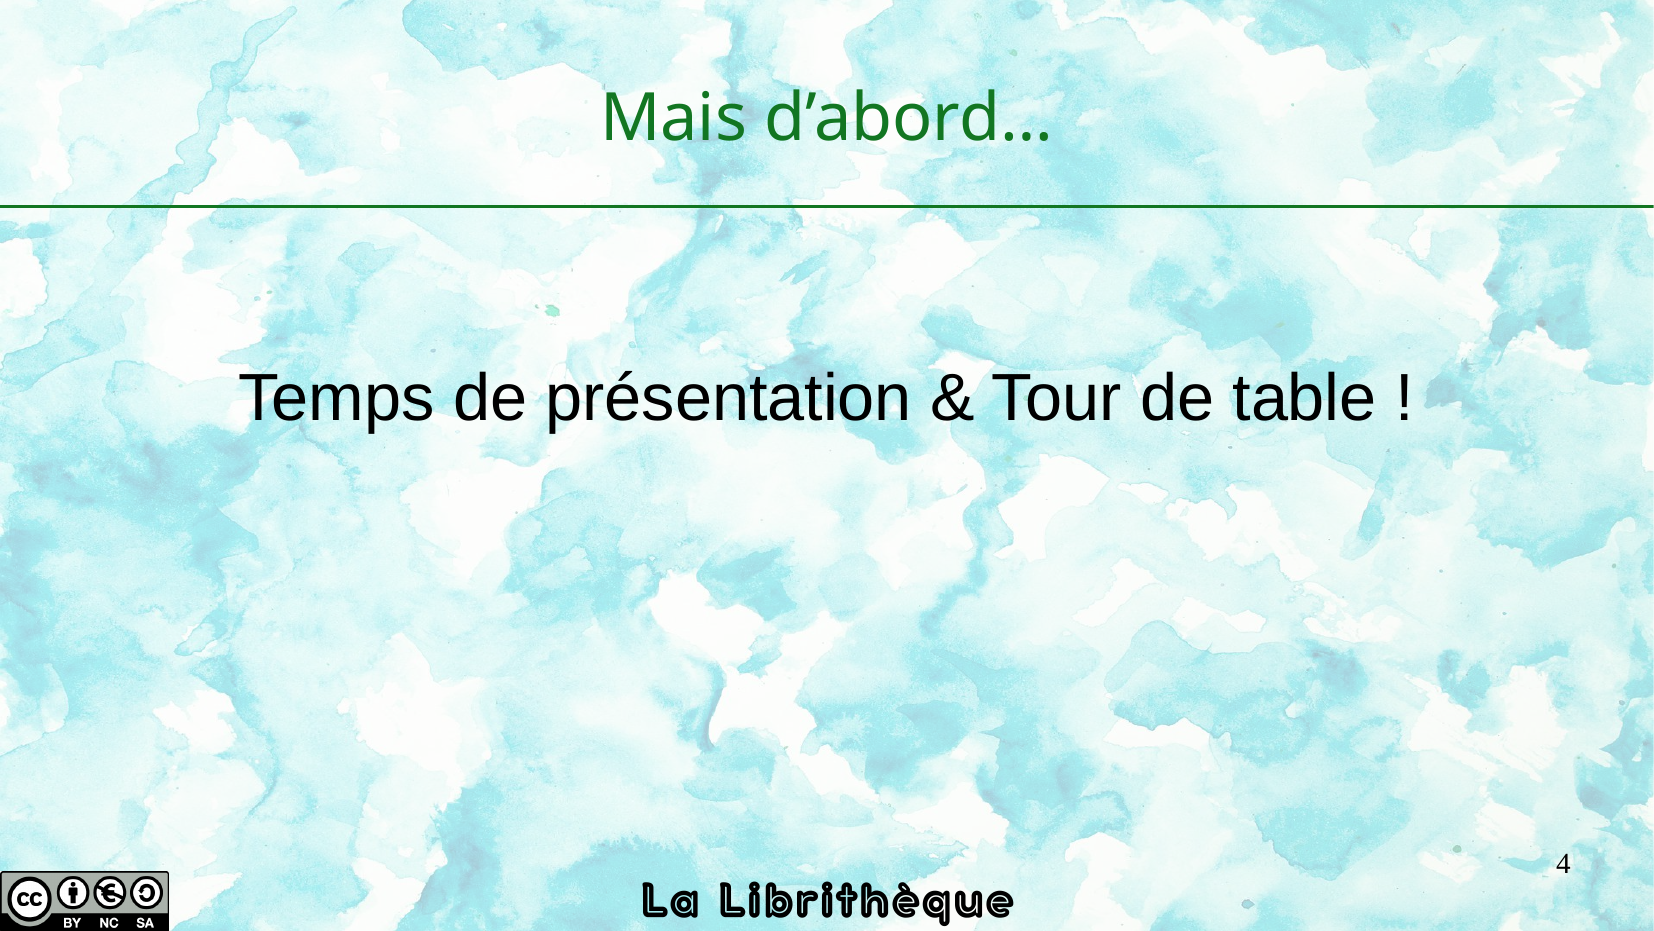

# Mais d’abord…
Temps de présentation & Tour de table !
4